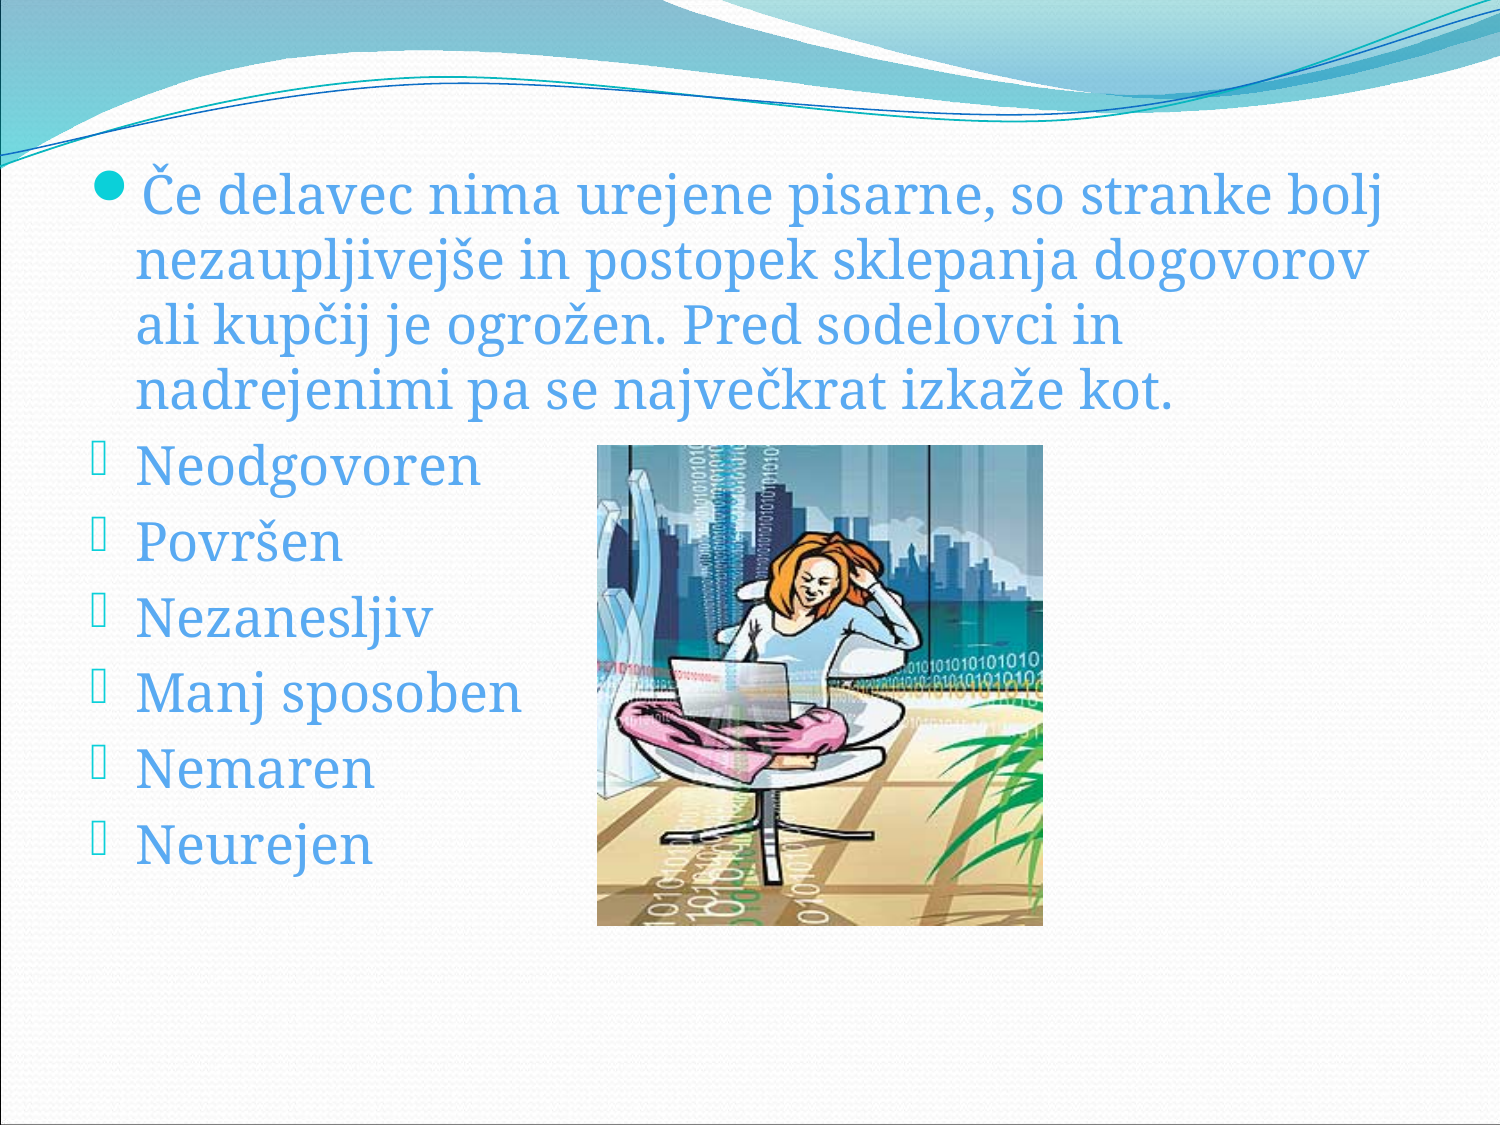

# Če delavec nima urejene pisarne, so stranke bolj nezaupljivejše in postopek sklepanja dogovorov ali kupčij je ogrožen. Pred sodelovci in nadrejenimi pa se največkrat izkaže kot.
Neodgovoren
Površen
Nezanesljiv
Manj sposoben
Nemaren
Neurejen